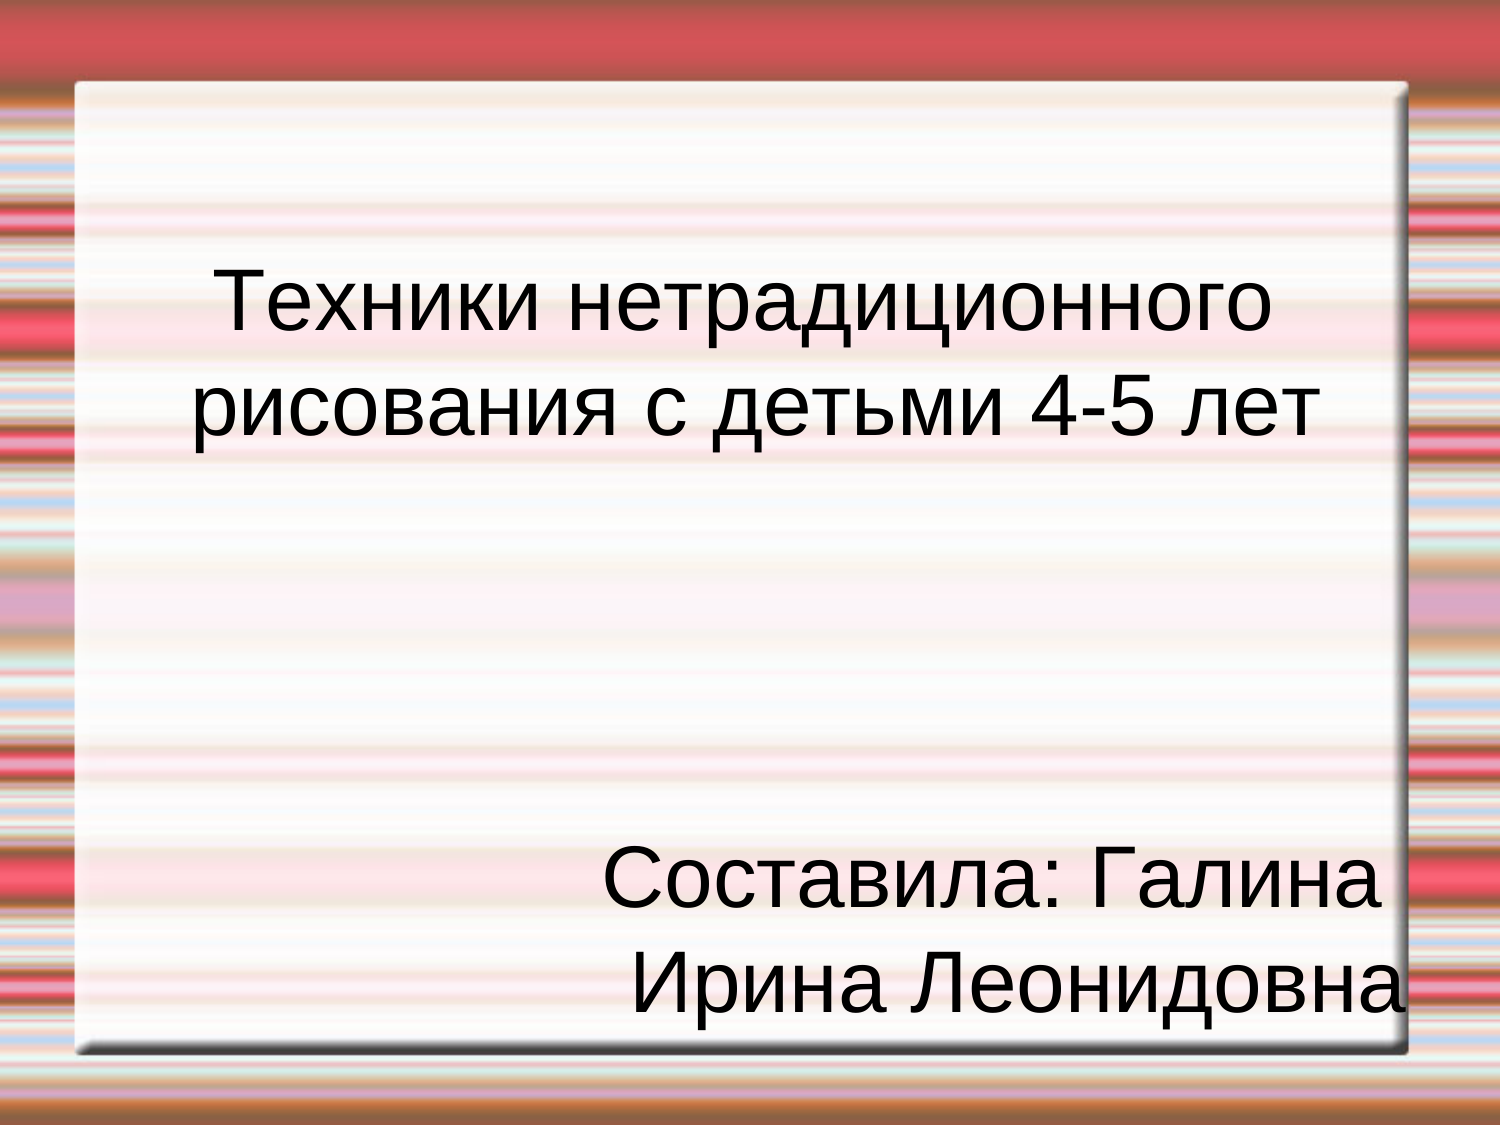

Техники нетрадиционного
рисования с детьми 4-5 лет
# Составила: Галина
Ирина Леонидовна